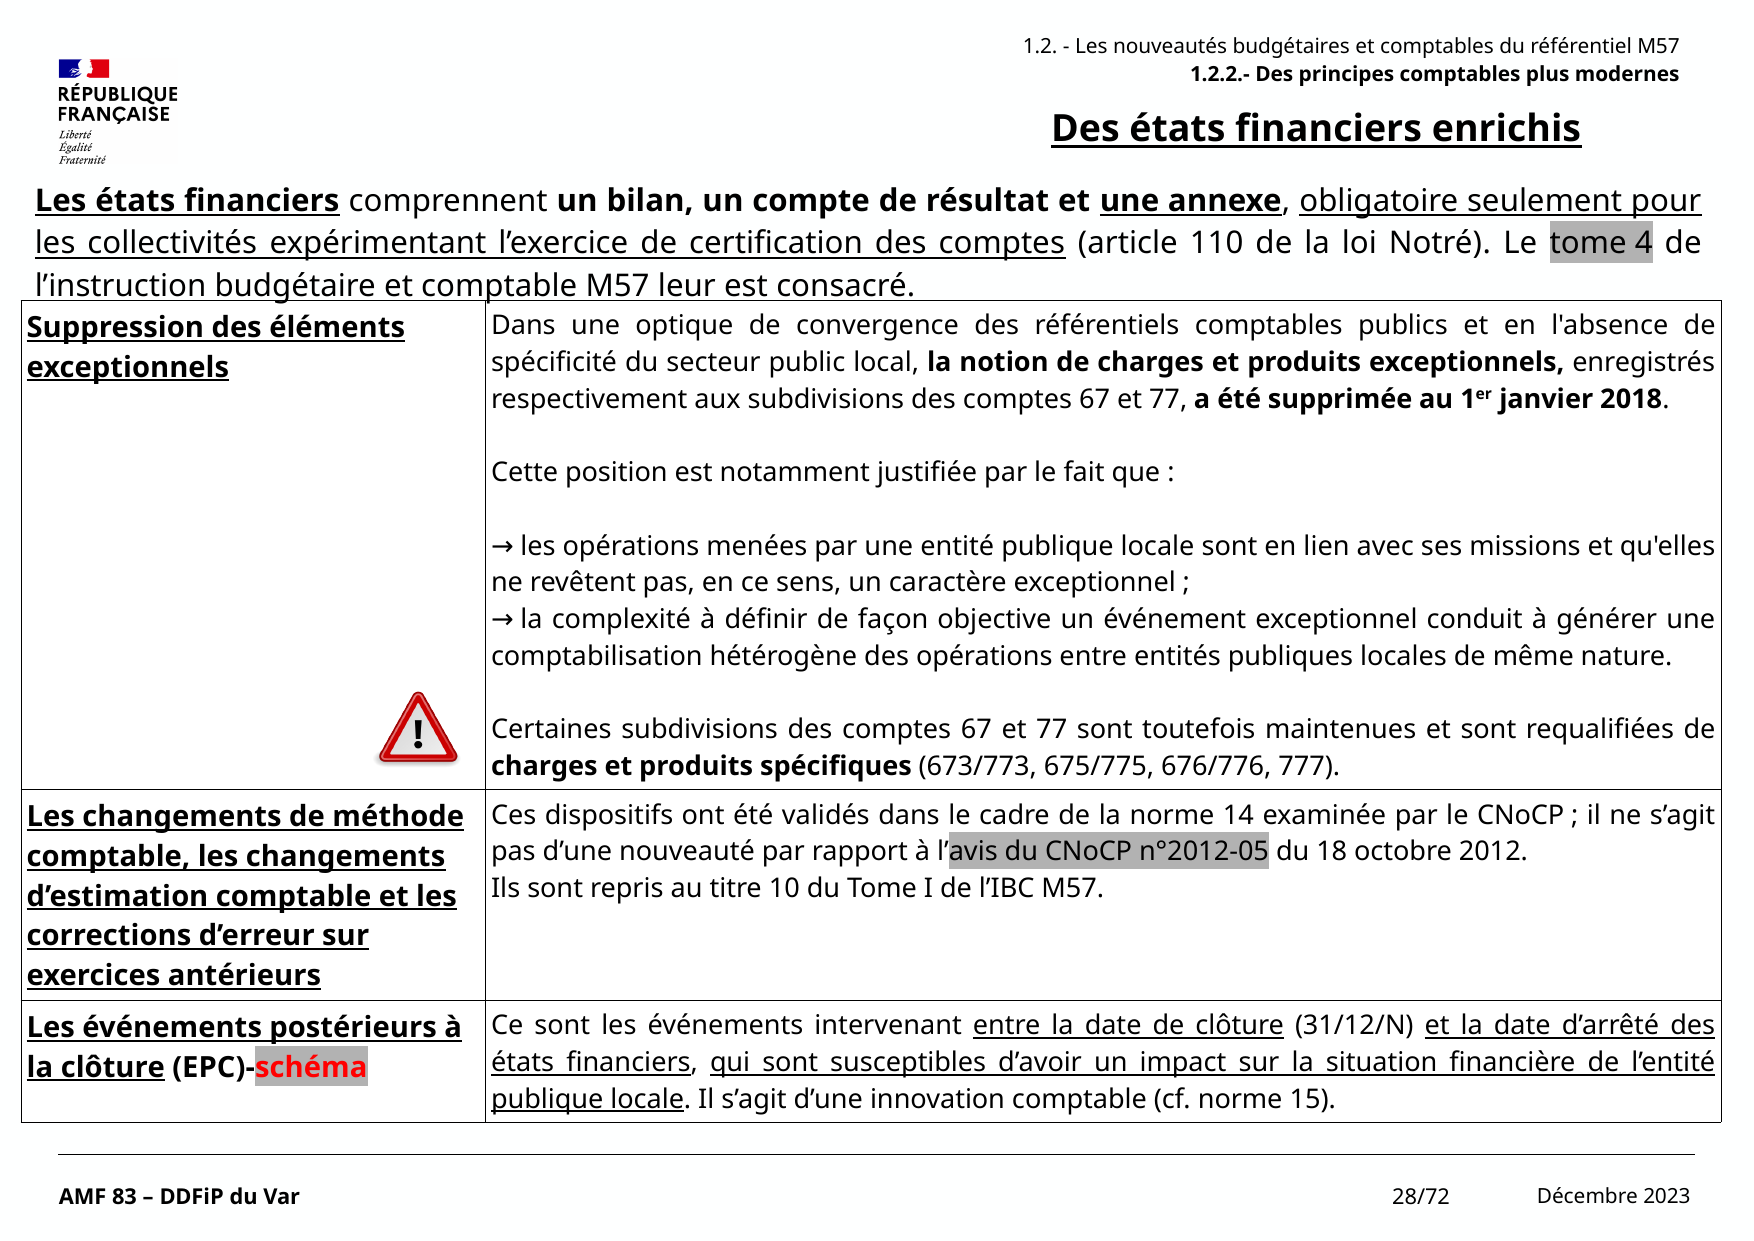

1.2. - Les nouveautés budgétaires et comptables du référentiel M57
1.2.2.- Des principes comptables plus modernes
Des états financiers enrichis
Les états financiers comprennent un bilan, un compte de résultat et une annexe, obligatoire seulement pour les collectivités expérimentant l’exercice de certification des comptes (article 110 de la loi Notré). Le tome 4 de l’instruction budgétaire et comptable M57 leur est consacré.
| Suppression des éléments exceptionnels | Dans une optique de convergence des référentiels comptables publics et en l'absence de spécificité du secteur public local, la notion de charges et produits exceptionnels, enregistrés respectivement aux subdivisions des comptes 67 et 77, a été supprimée au 1er janvier 2018. Cette position est notamment justifiée par le fait que : → les opérations menées par une entité publique locale sont en lien avec ses missions et qu'elles ne revêtent pas, en ce sens, un caractère exceptionnel ; → la complexité à définir de façon objective un événement exceptionnel conduit à générer une comptabilisation hétérogène des opérations entre entités publiques locales de même nature. Certaines subdivisions des comptes 67 et 77 sont toutefois maintenues et sont requalifiées de charges et produits spécifiques (673/773, 675/775, 676/776, 777). |
| --- | --- |
| Les changements de méthode comptable, les changements d’estimation comptable et les corrections d’erreur sur exercices antérieurs | Ces dispositifs ont été validés dans le cadre de la norme 14 examinée par le CNoCP ; il ne s’agit pas d’une nouveauté par rapport à l’avis du CNoCP n°2012-05 du 18 octobre 2012. Ils sont repris au titre 10 du Tome I de l’IBC M57. |
| Les événements postérieurs à la clôture (EPC)-schéma | Ce sont les événements intervenant entre la date de clôture (31/12/N) et la date d’arrêté des états financiers, qui sont susceptibles d’avoir un impact sur la situation financière de l’entité publique locale. Il s’agit d’une innovation comptable (cf. norme 15). |